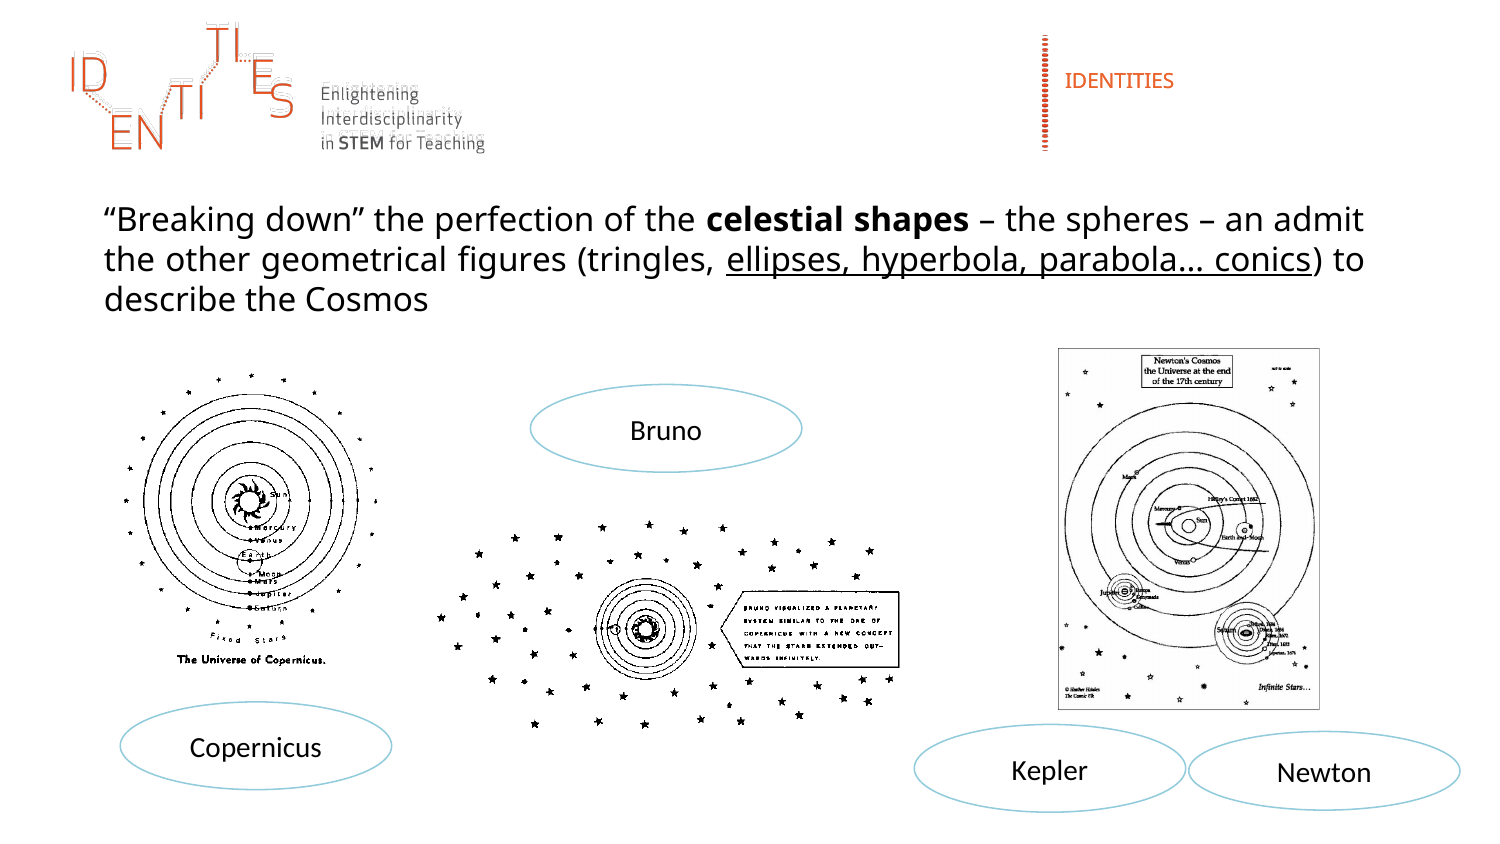

IDENTITIES
IDENTITIES
“Breaking down” the perfection of the celestial shapes – the spheres – an admit the other geometrical figures (tringles, ellipses, hyperbola, parabola… conics) to describe the Cosmos
Bruno
Copernicus
Kepler
Newton